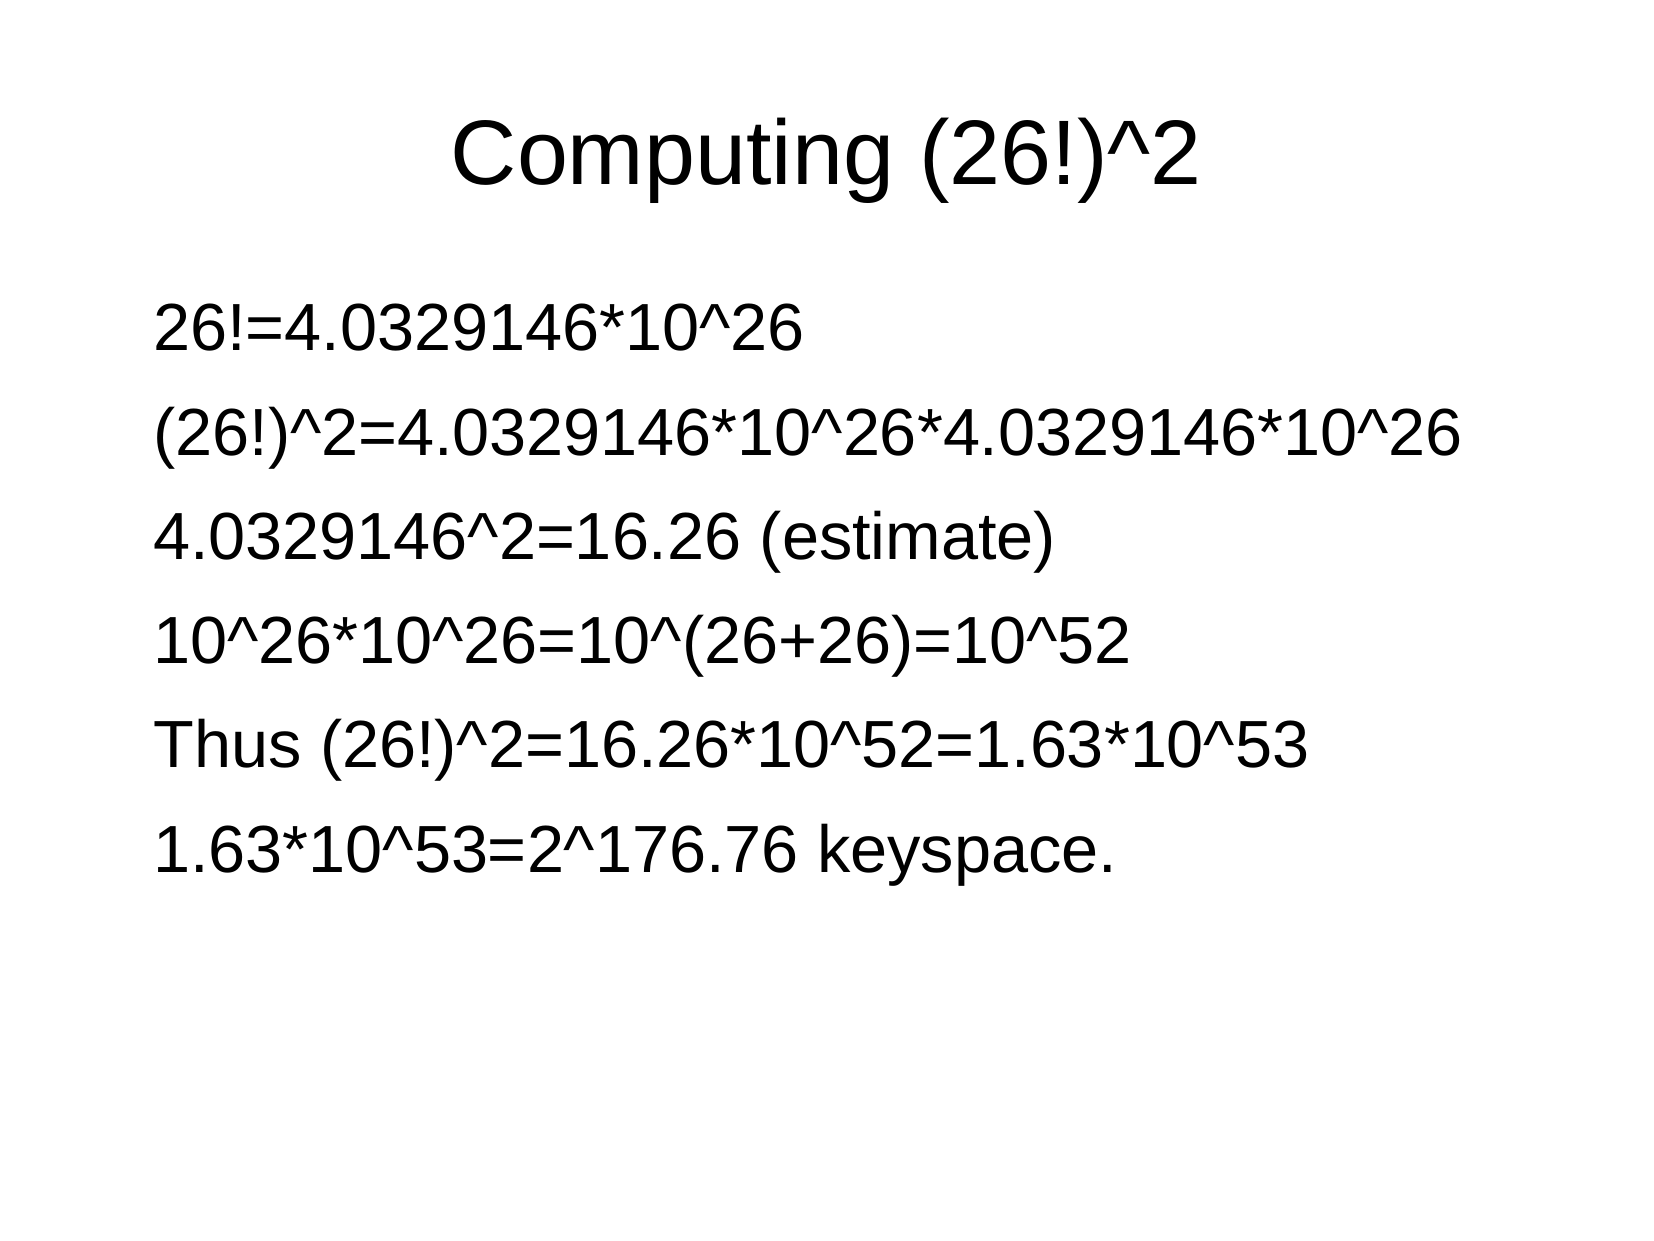

# Computing (26!)^2
26!=4.0329146*10^26
(26!)^2=4.0329146*10^26*4.0329146*10^26
4.0329146^2=16.26 (estimate)
10^26*10^26=10^(26+26)=10^52
Thus (26!)^2=16.26*10^52=1.63*10^53
1.63*10^53=2^176.76 keyspace.